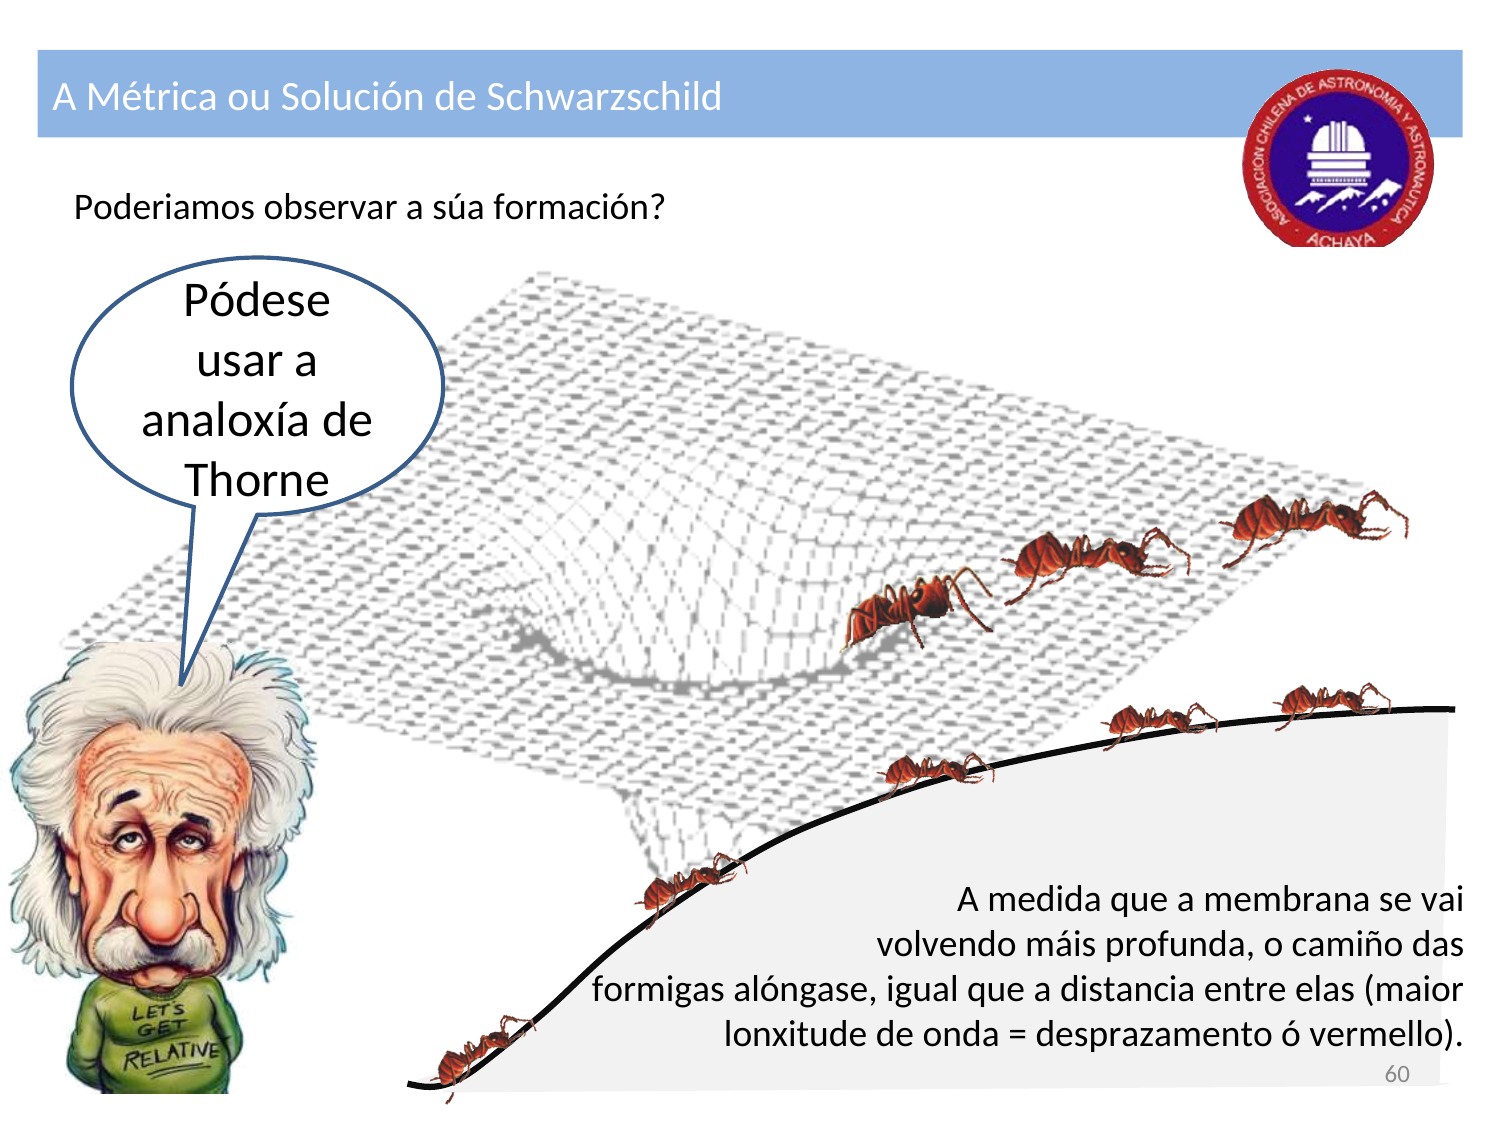

A Métrica ou Solución de Schwarzschild
Poderiamos observar a súa formación?
Pódese usar a analoxía de Thorne
A medida que a membrana se vai
volvendo máis profunda, o camiño das
formigas alóngase, igual que a distancia entre elas (maior lonxitude de onda = desprazamento ó vermello).